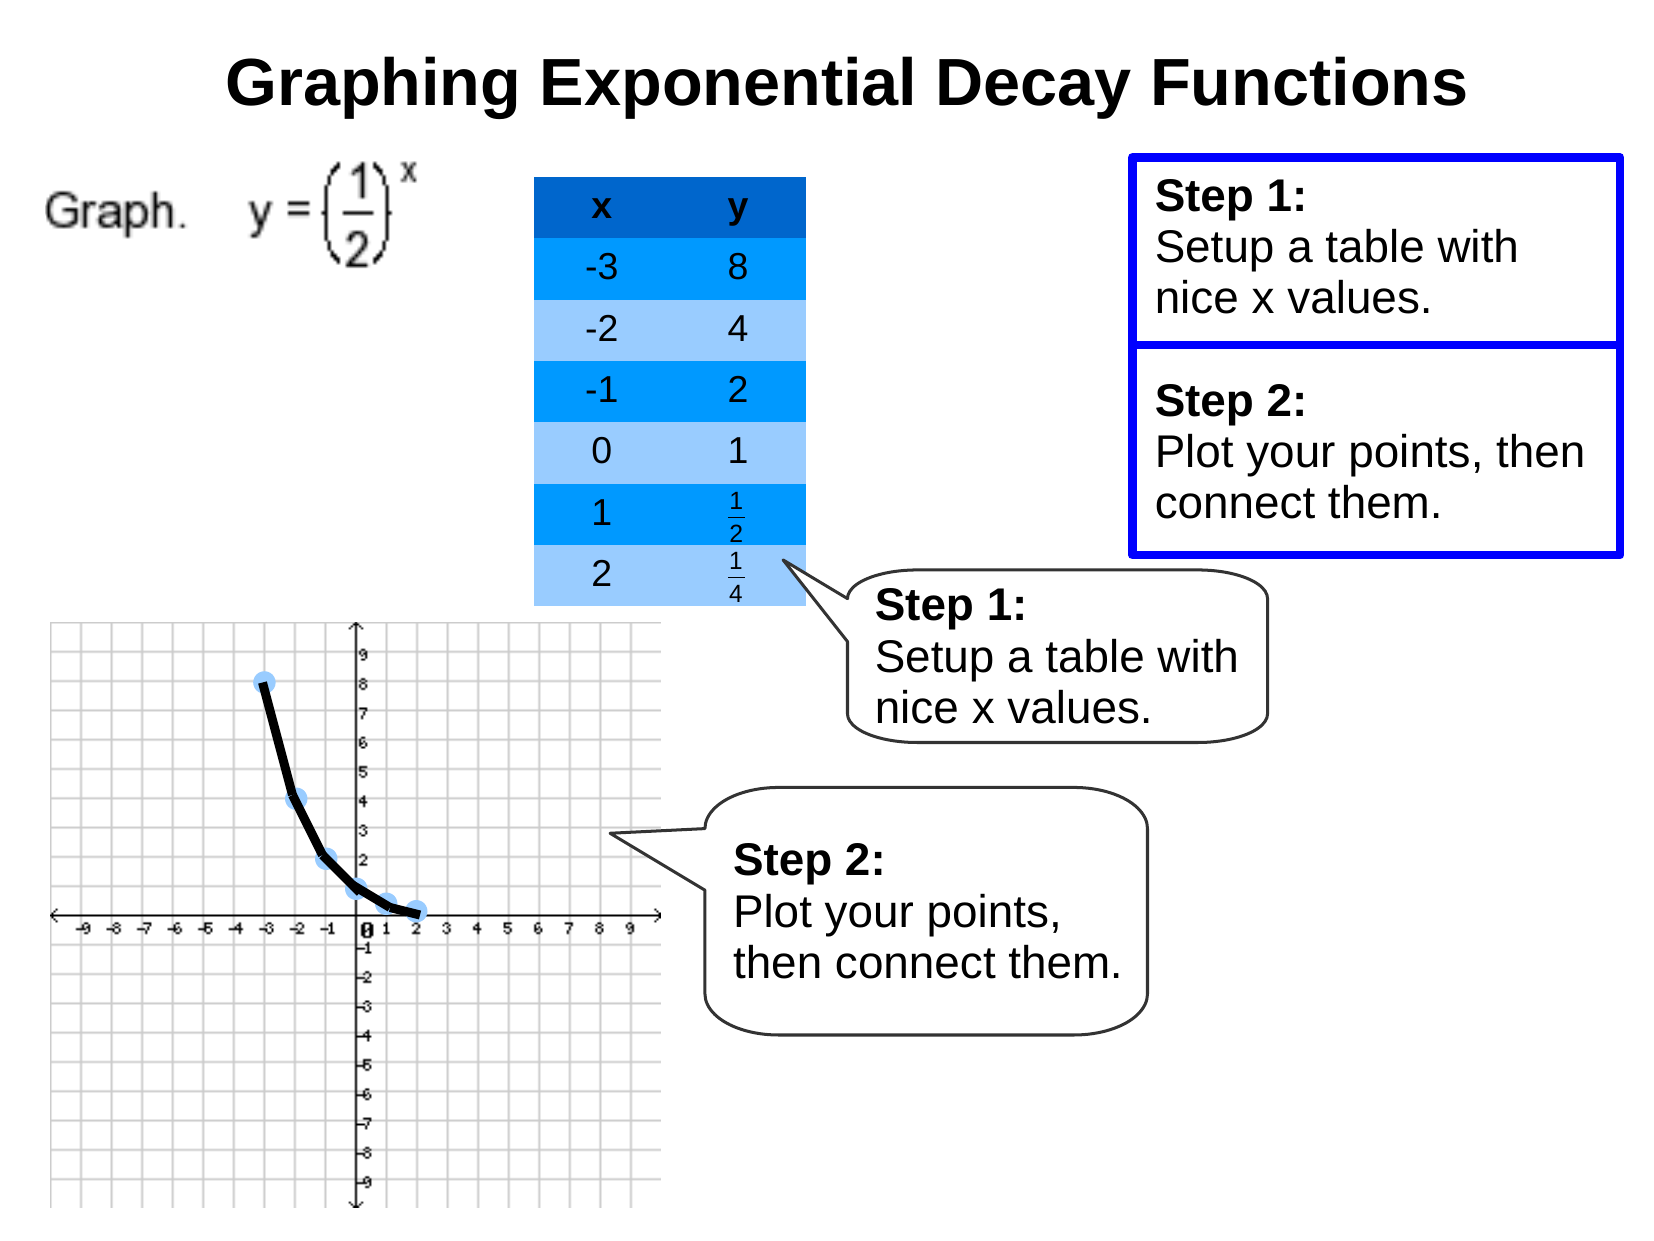

Graphing Exponential Decay Functions
Step 1:
Setup a table with nice x values.
Step 2:
Plot your points, then connect them.
| x | y |
| --- | --- |
| -3 | 8 |
| -2 | 4 |
| -1 | 2 |
| 0 | 1 |
| 1 | |
| 2 | |
Step 1:
Setup a table with
nice x values.
Step 2:
Plot your points,
then connect them.